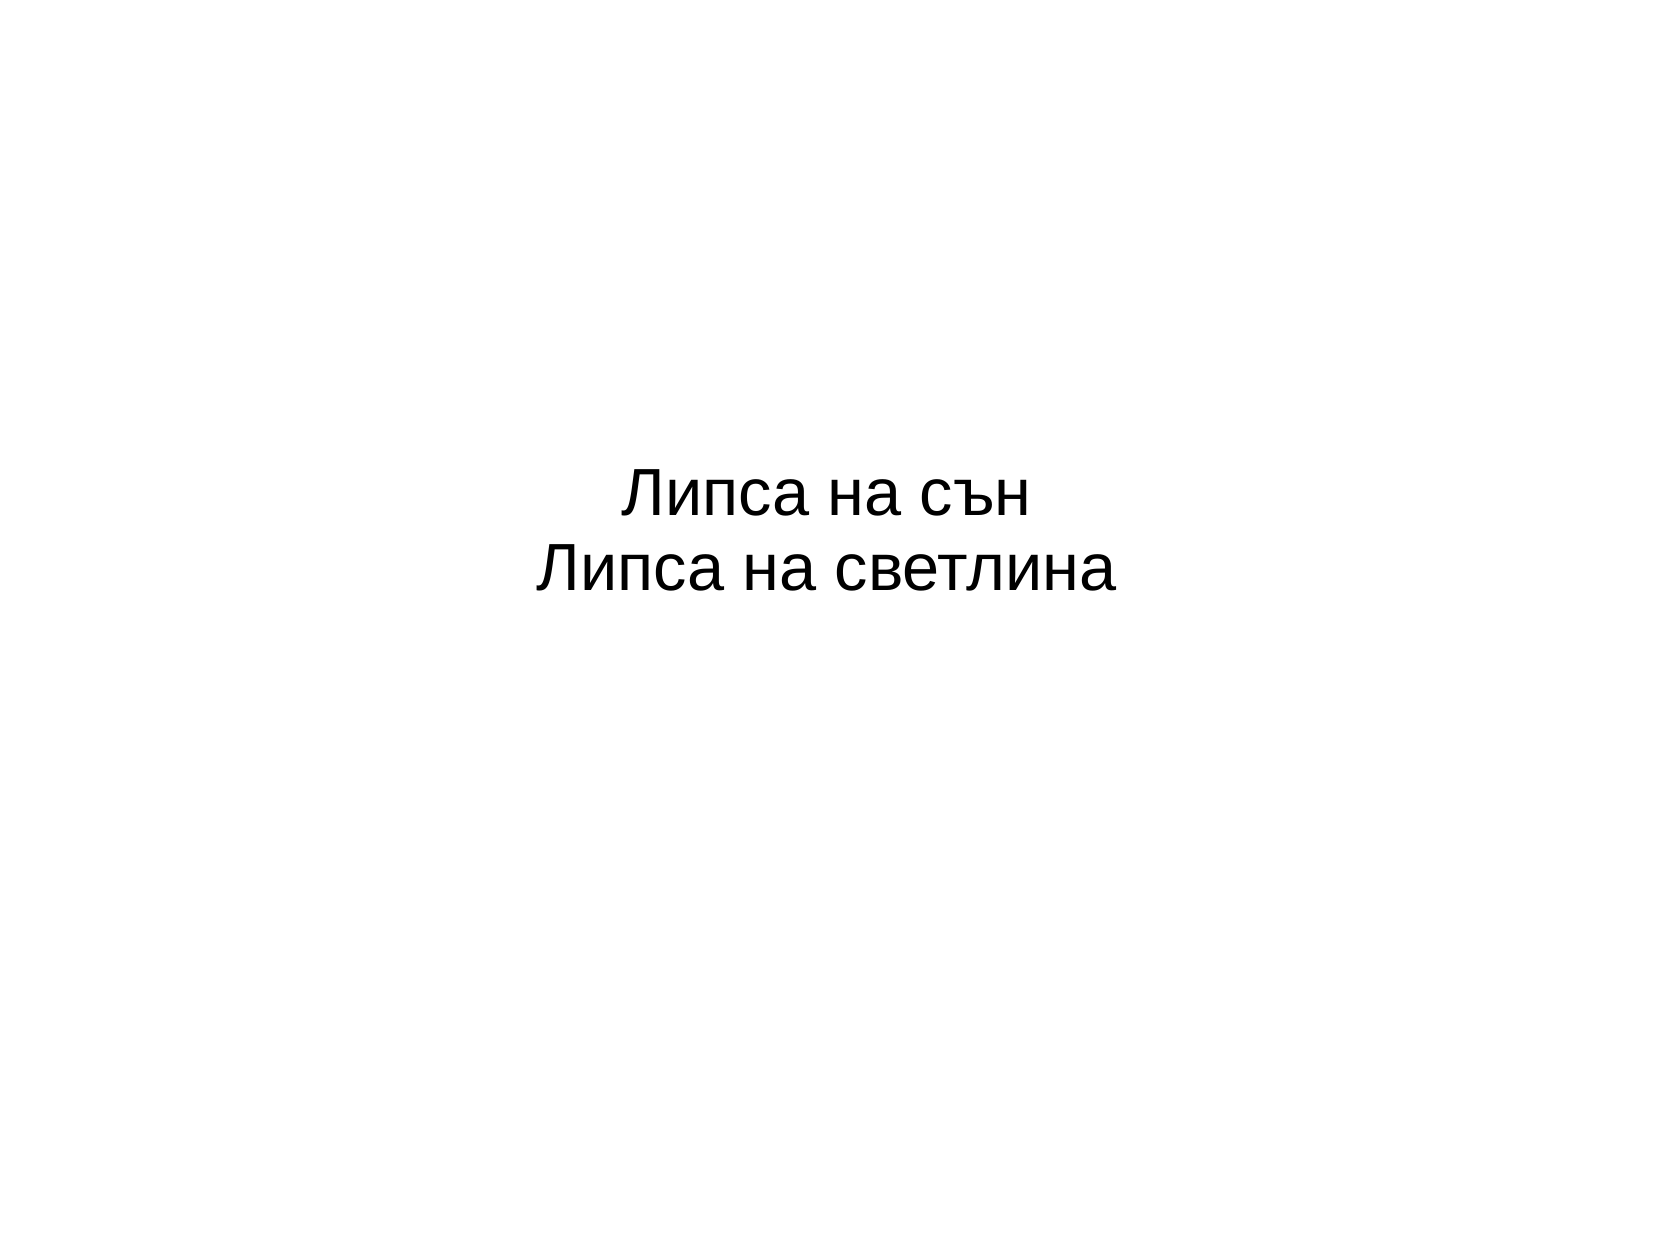

# Липса на сън
Липса на светлина